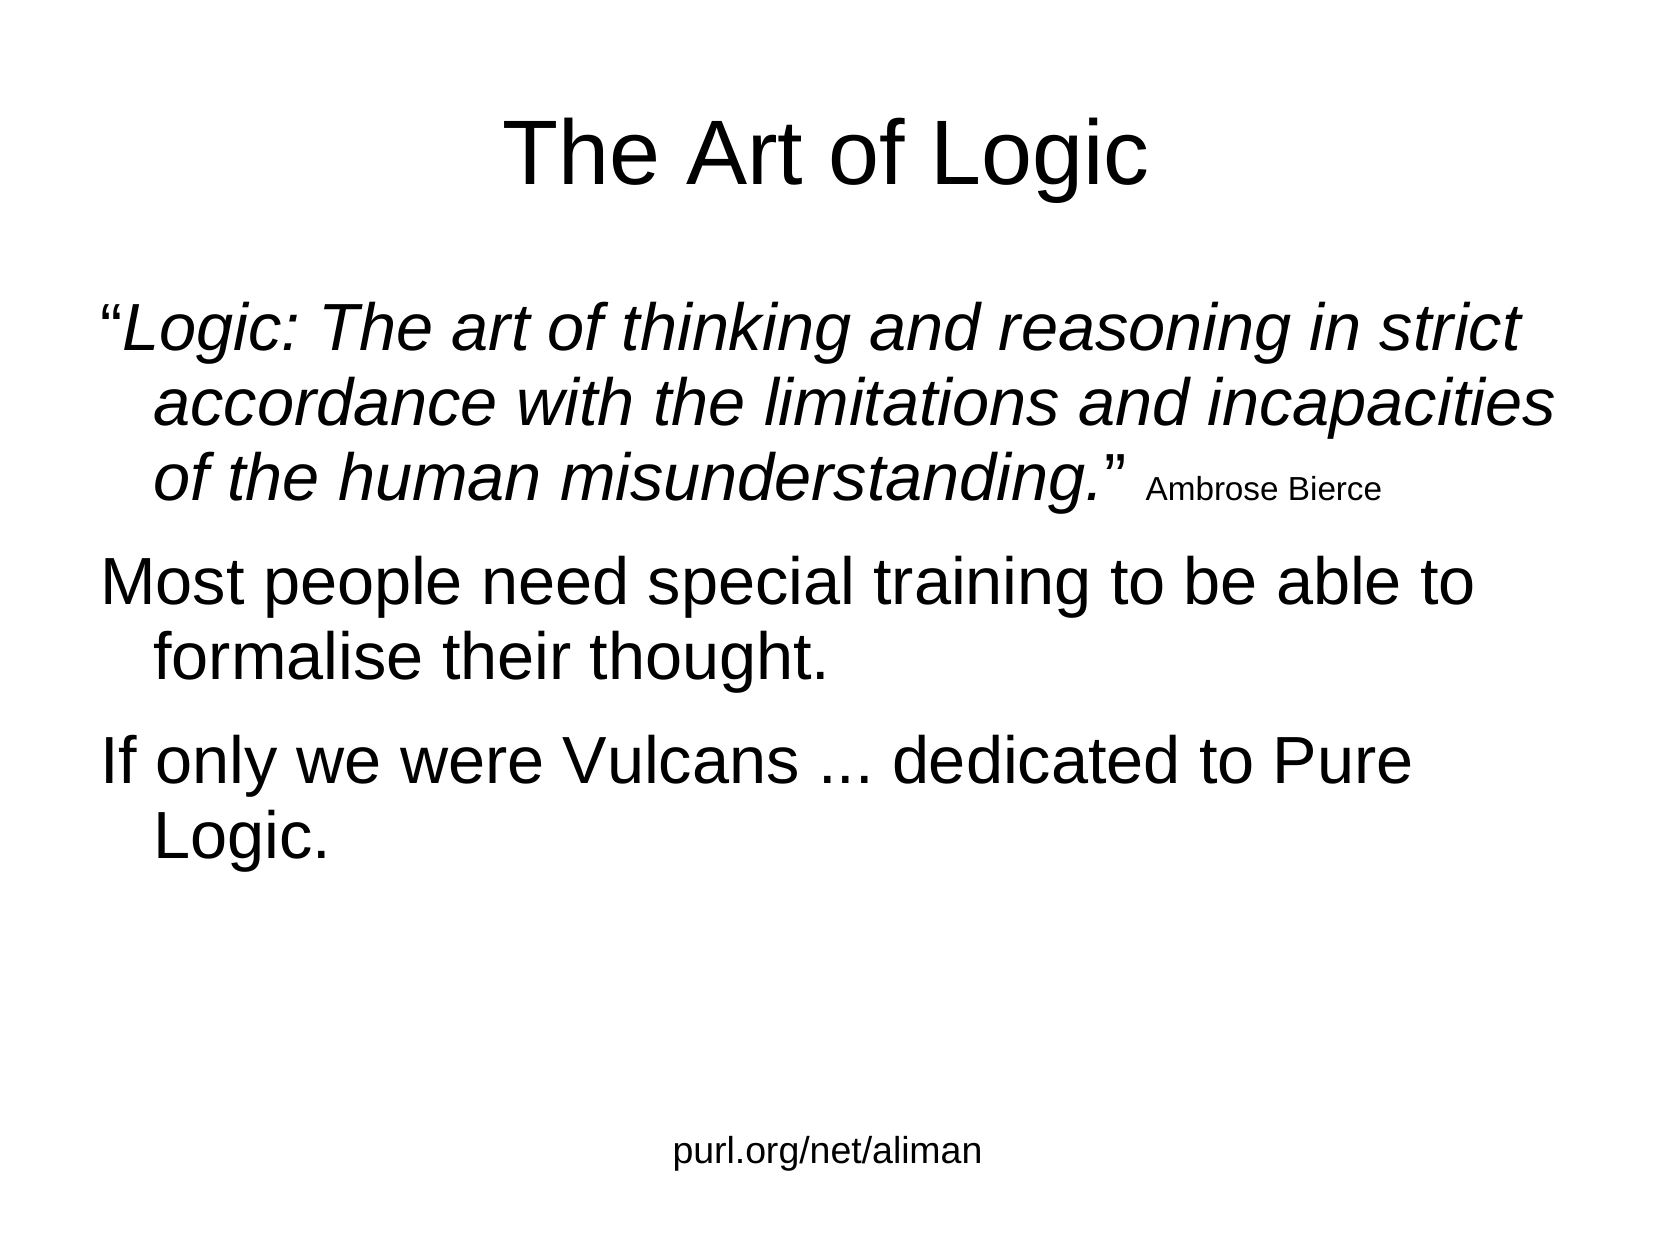

# The Art of Logic
“Logic: The art of thinking and reasoning in strict accordance with the limitations and incapacities of the human misunderstanding.” Ambrose Bierce
Most people need special training to be able to formalise their thought.
If only we were Vulcans ... dedicated to Pure Logic.